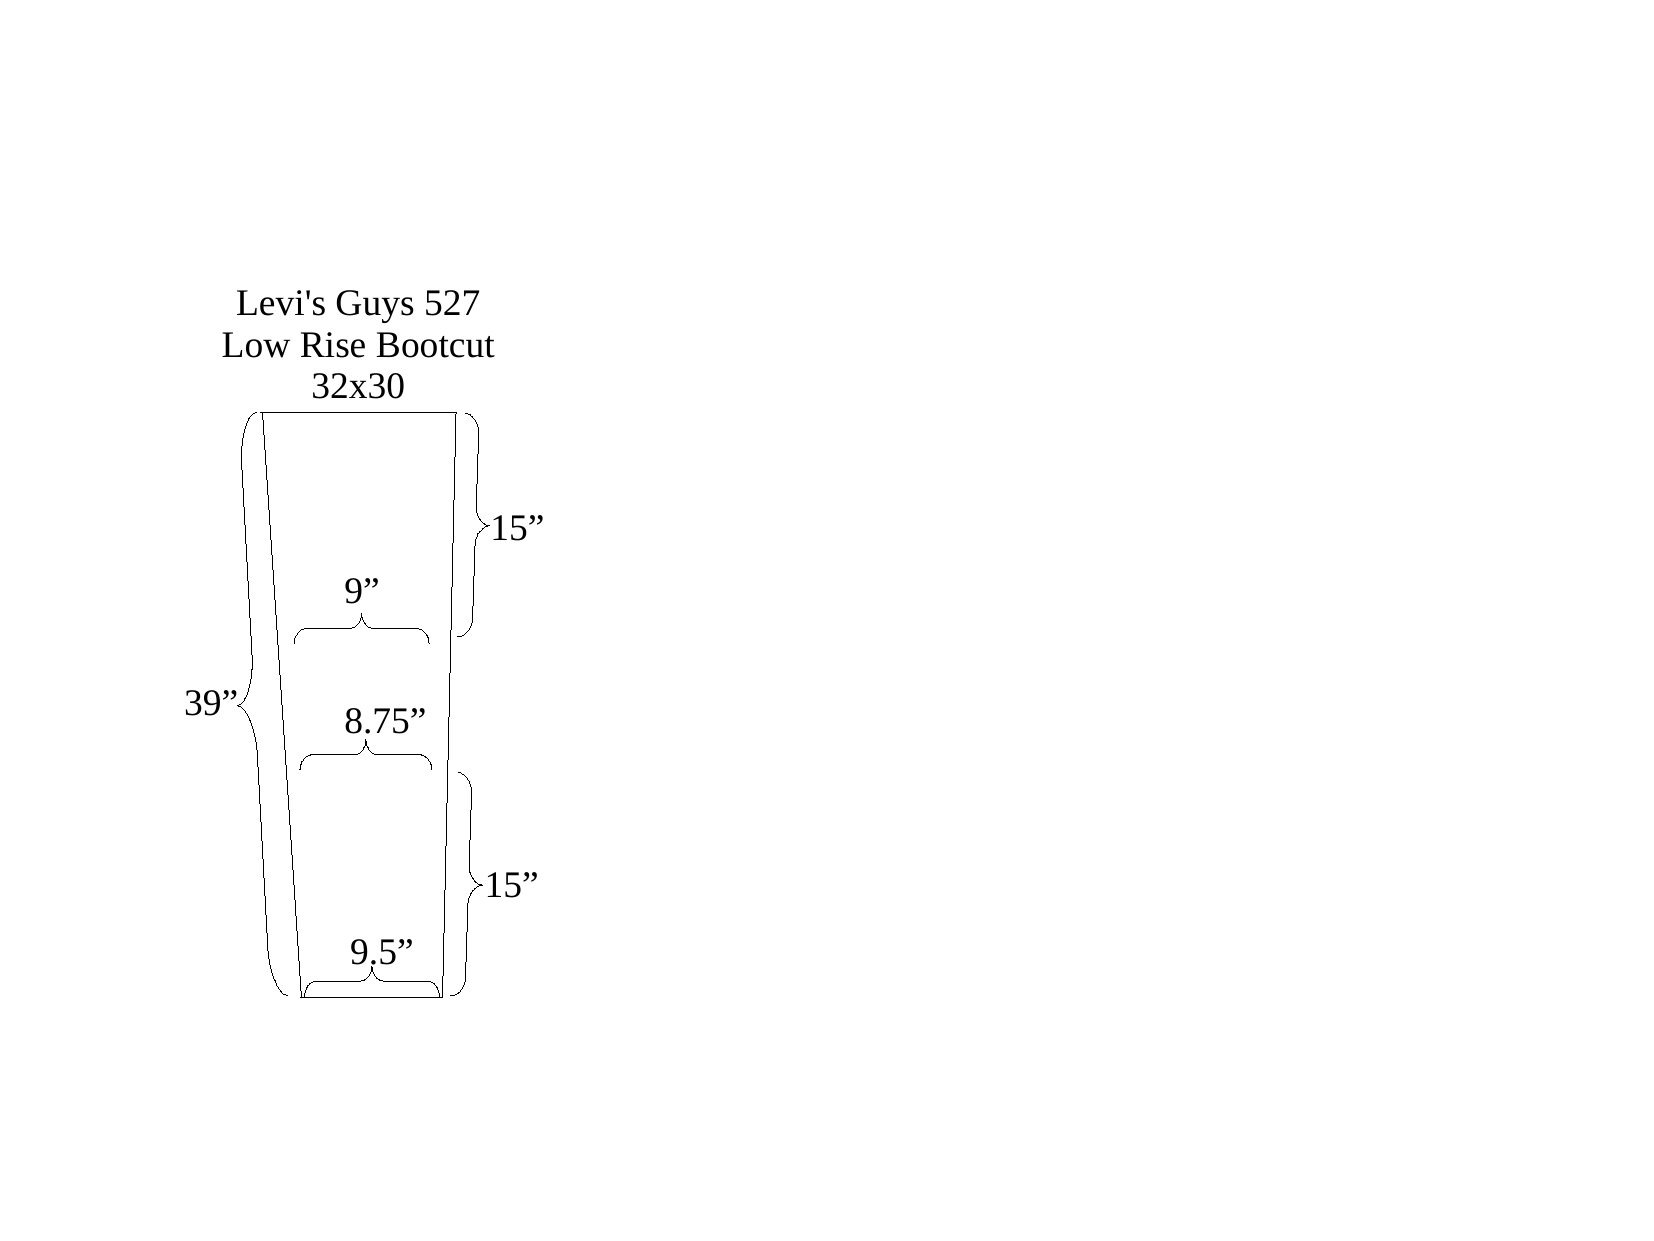

Levi's Guys 527
Low Rise Bootcut
32x30
15”
9”
39”
8.75”
15”
9.5”